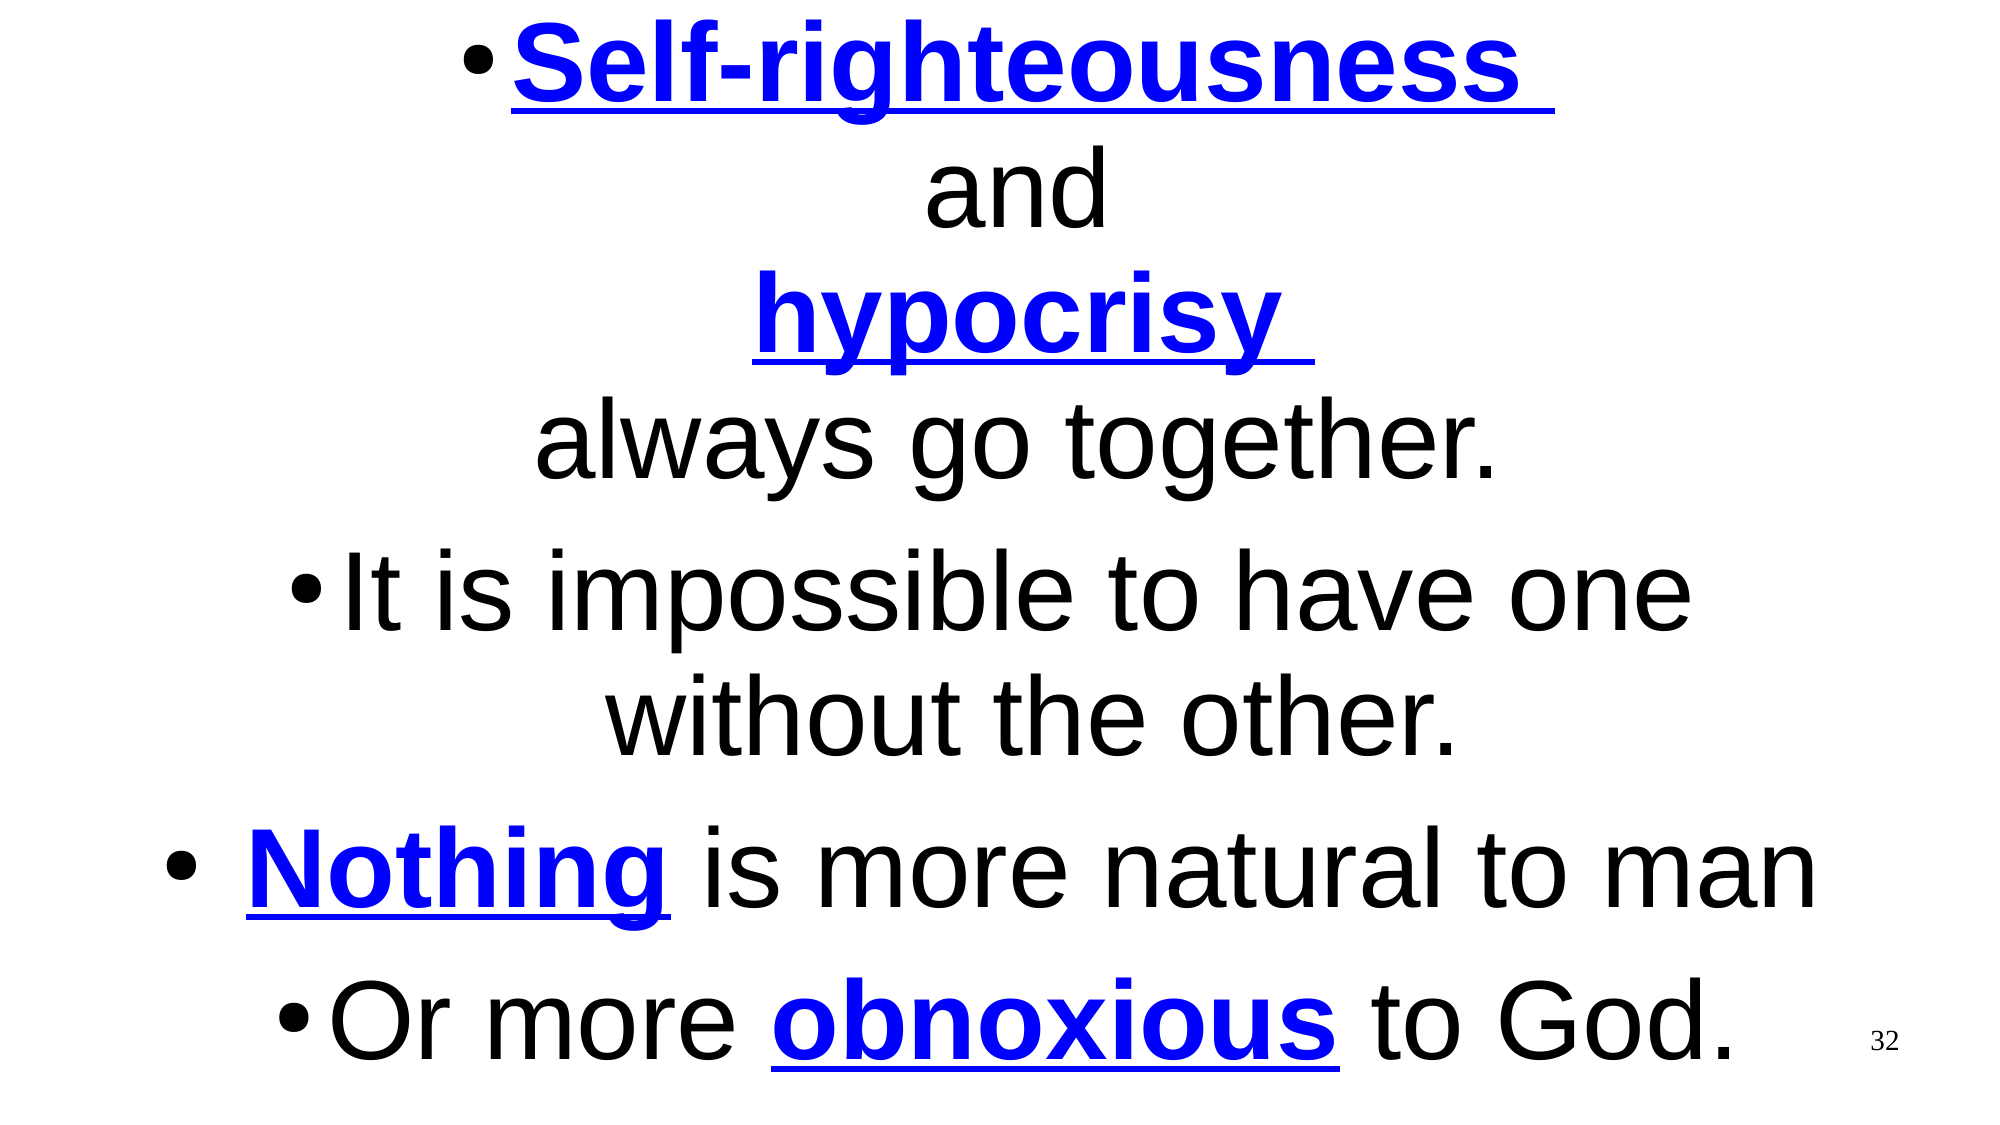

# Self-righteousness and hypocrisy always go together.
It is impossible to have one
without the other.
 Nothing is more natural to man
Or more obnoxious to God.
32